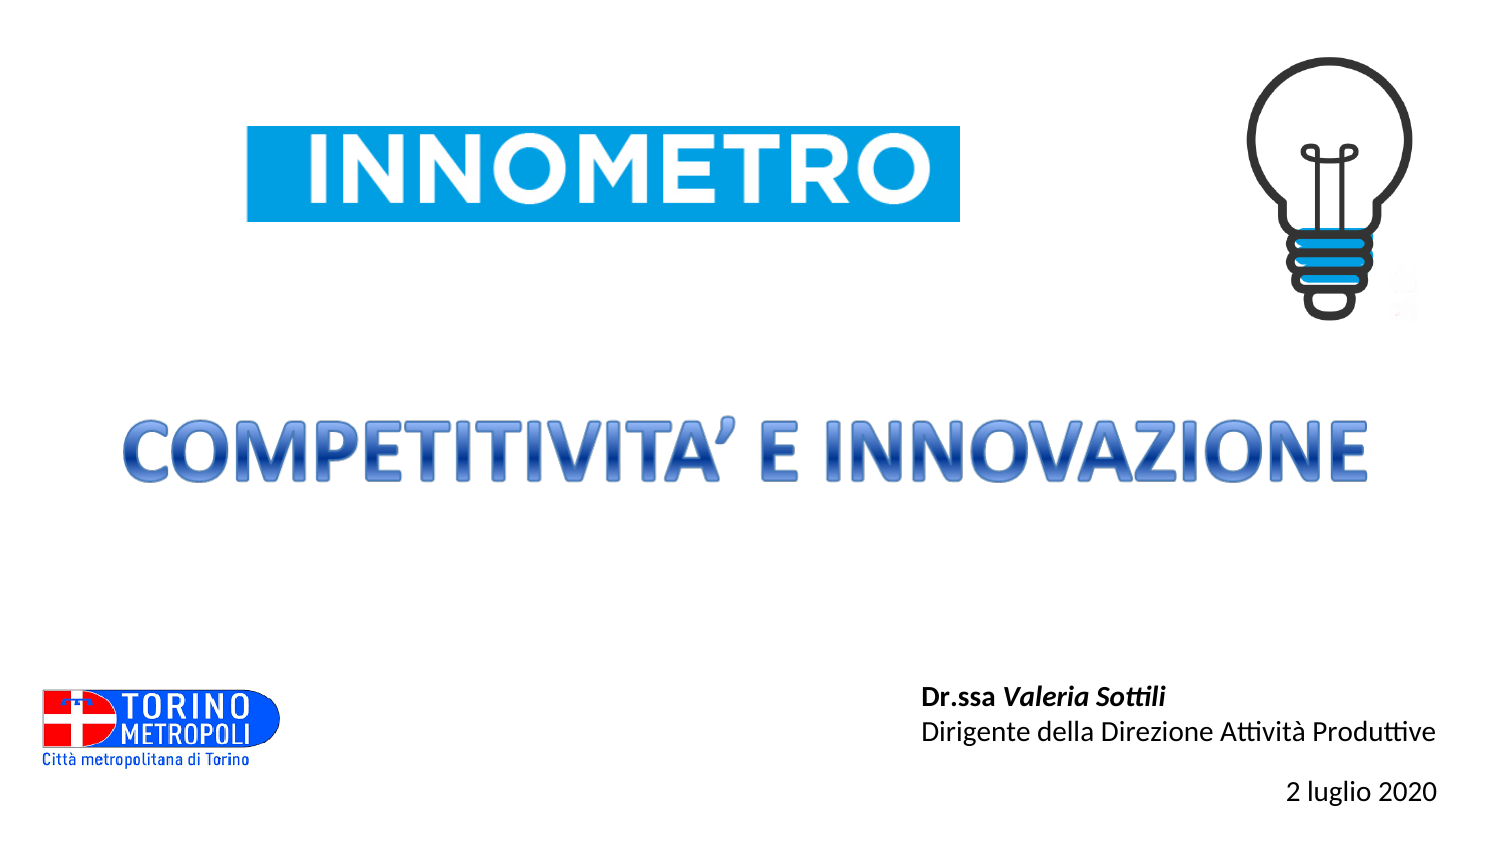

Dr.ssa Valeria Sottili
Dirigente della Direzione Attività Produttive
2 luglio 2020